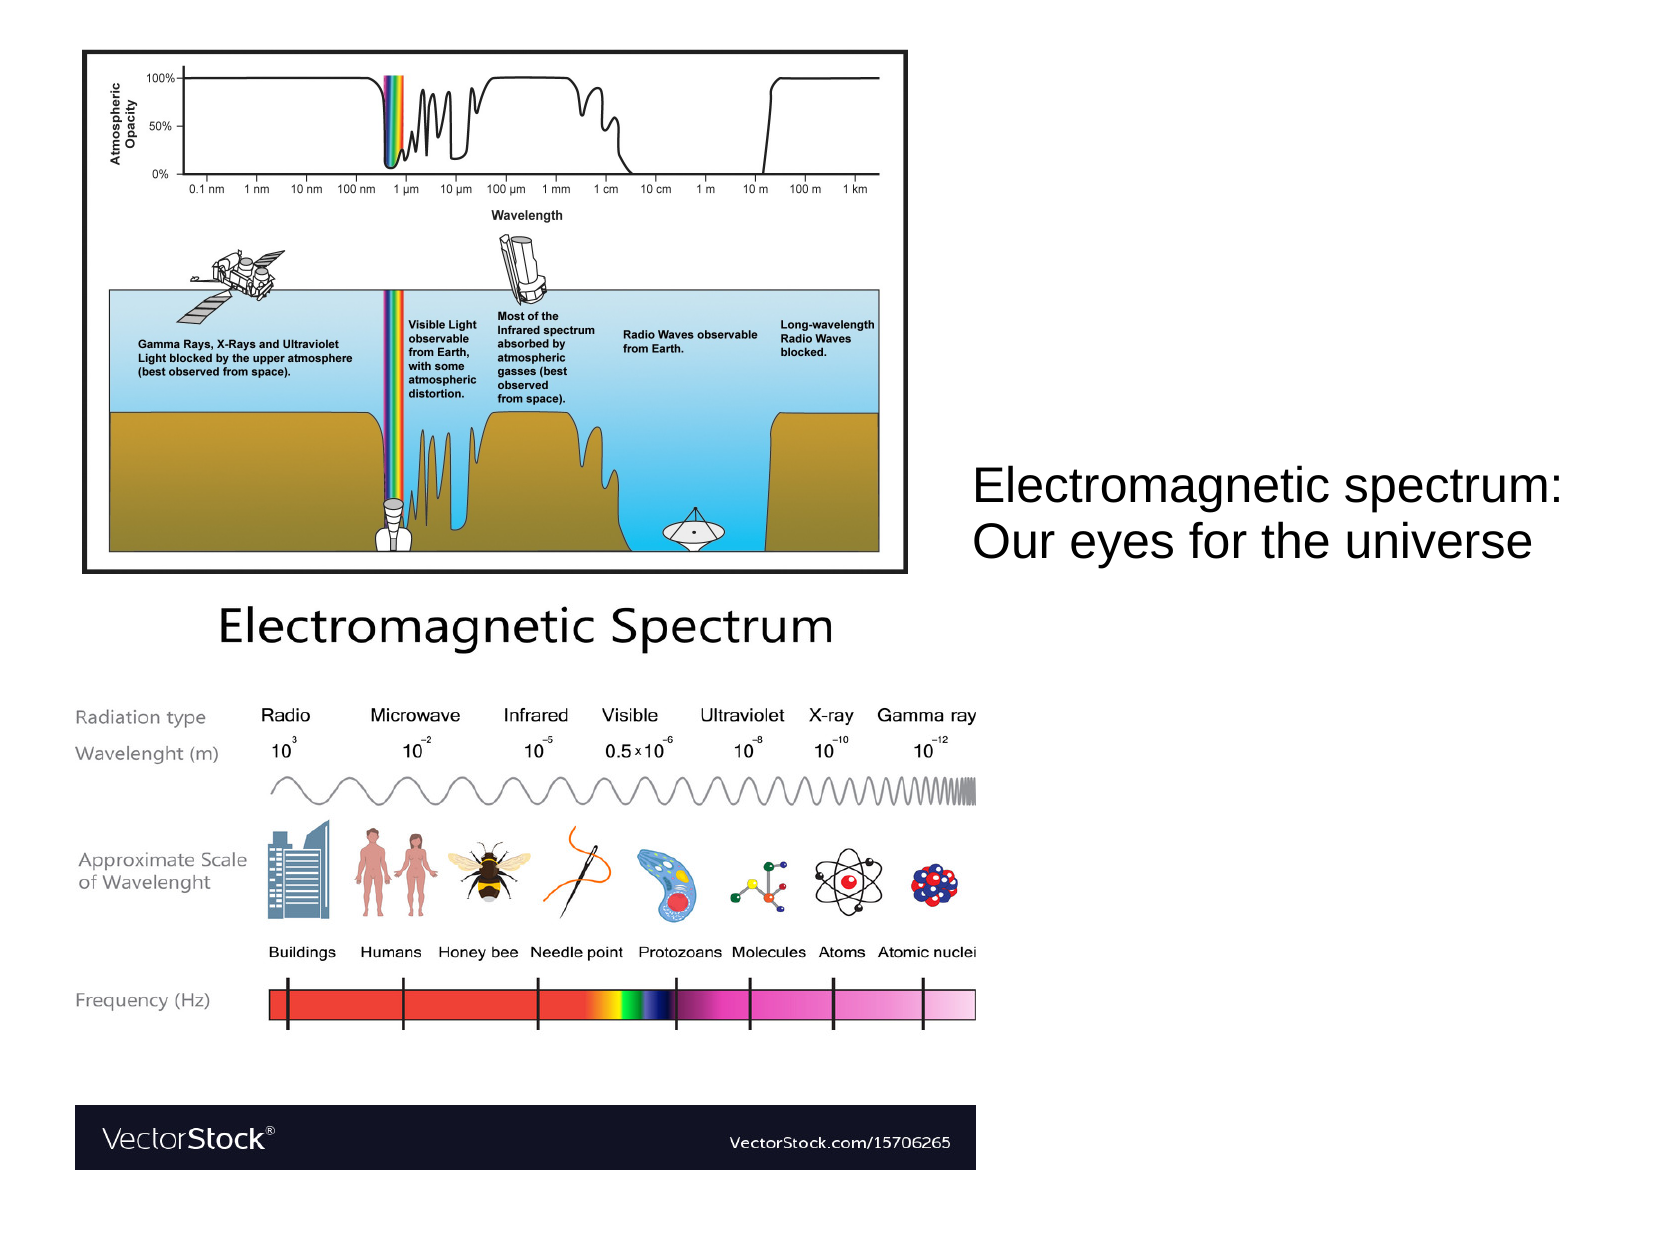

Electromagnetic spectrum:
Our eyes for the universe